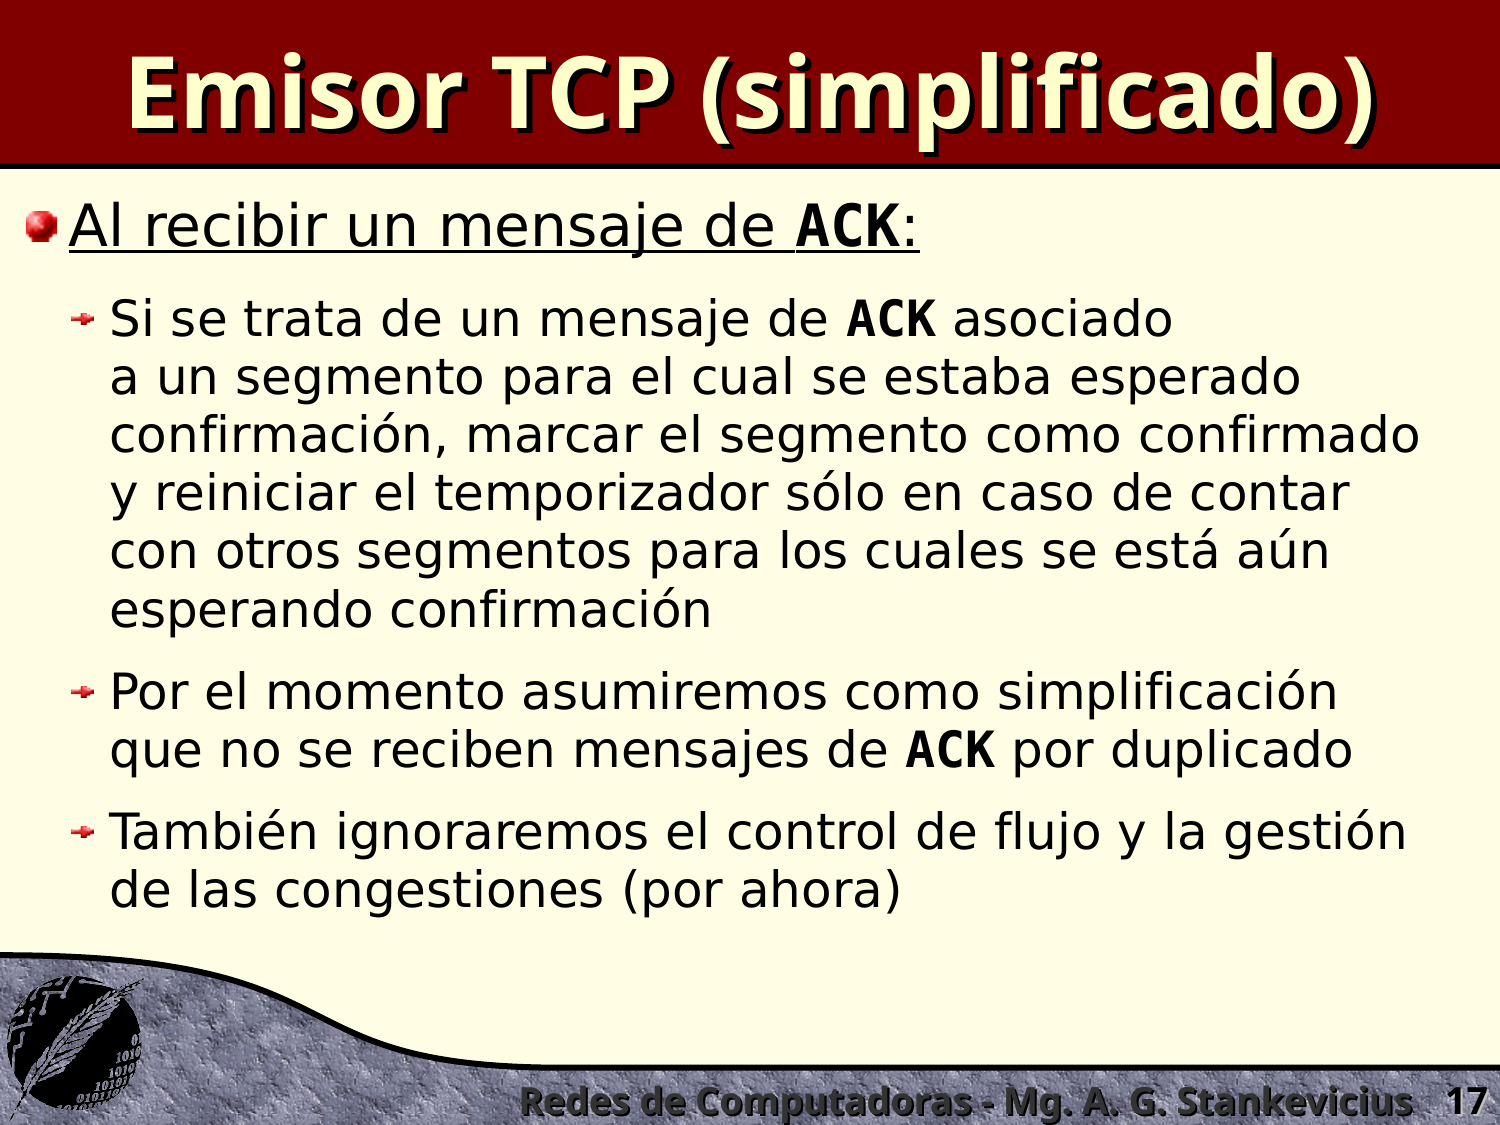

# Emisor TCP (simplificado)
Al recibir un mensaje de ACK:
Si se trata de un mensaje de ACK asociado
a un segmento para el cual se estaba esperado confirmación, marcar el segmento como confirmado
y reiniciar el temporizador sólo en caso de contar
con otros segmentos para los cuales se está aún esperando confirmación
Por el momento asumiremos como simplificación
que no se reciben mensajes de ACK por duplicado
También ignoraremos el control de flujo y la gestión de las congestiones (por ahora)
17